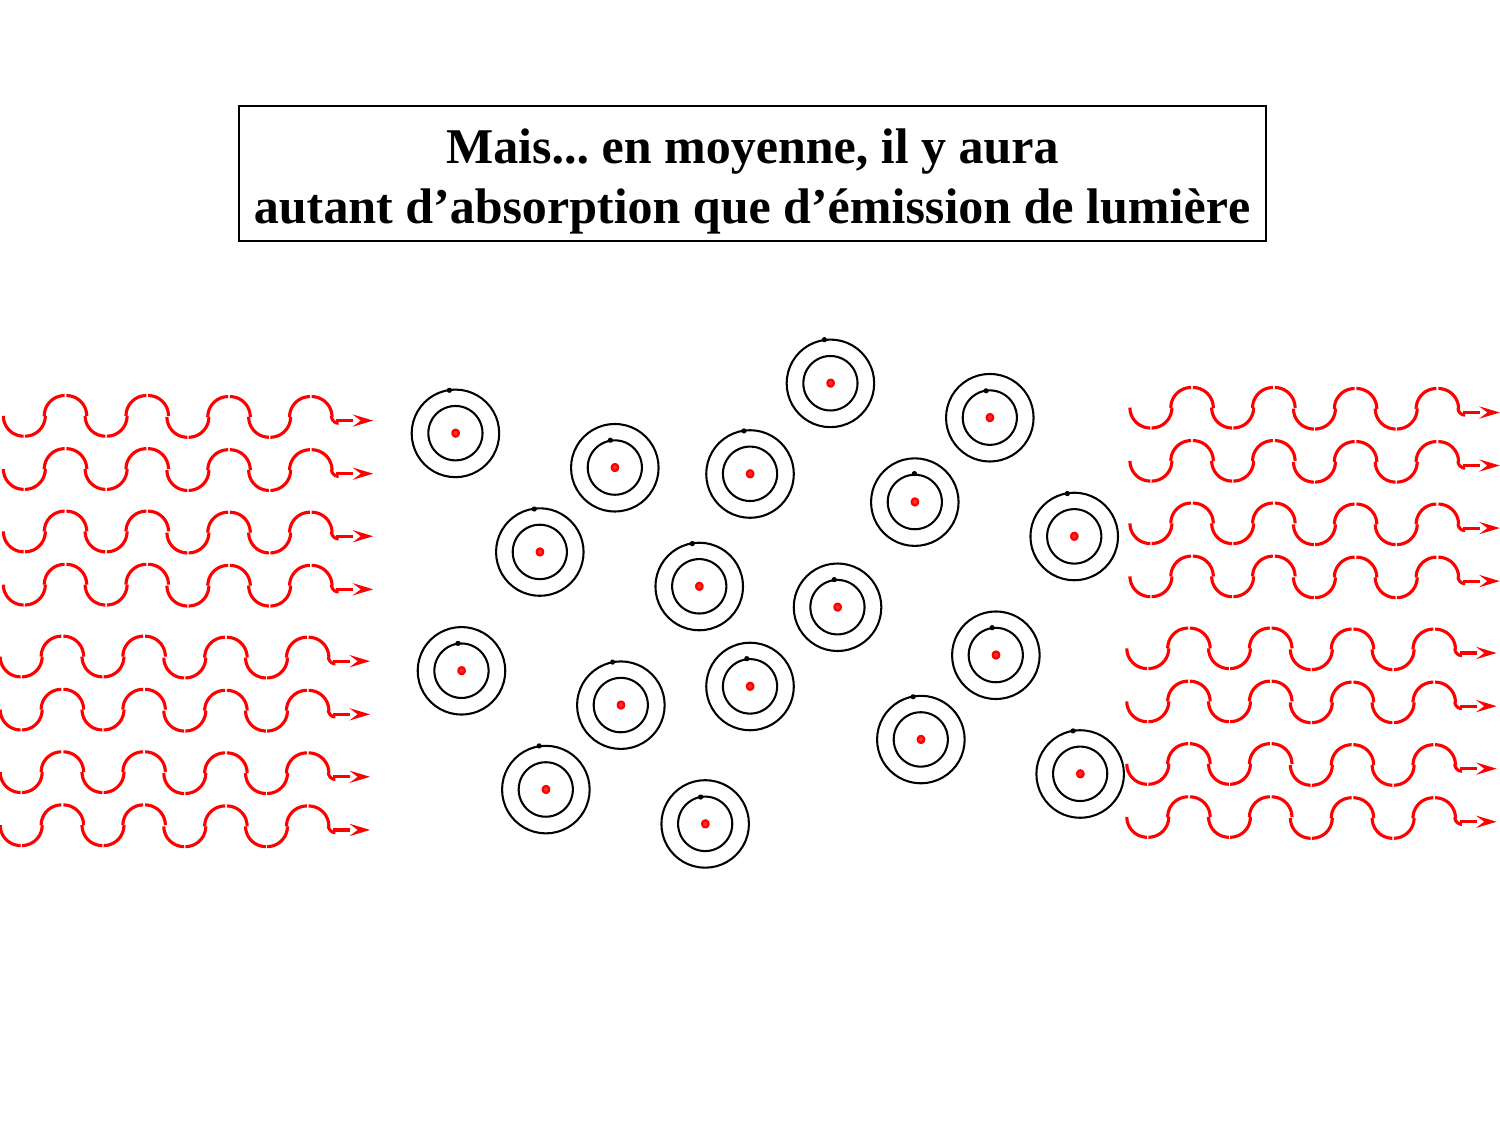

Mais... en moyenne, il y aura
autant d’absorption que d’émission de lumière